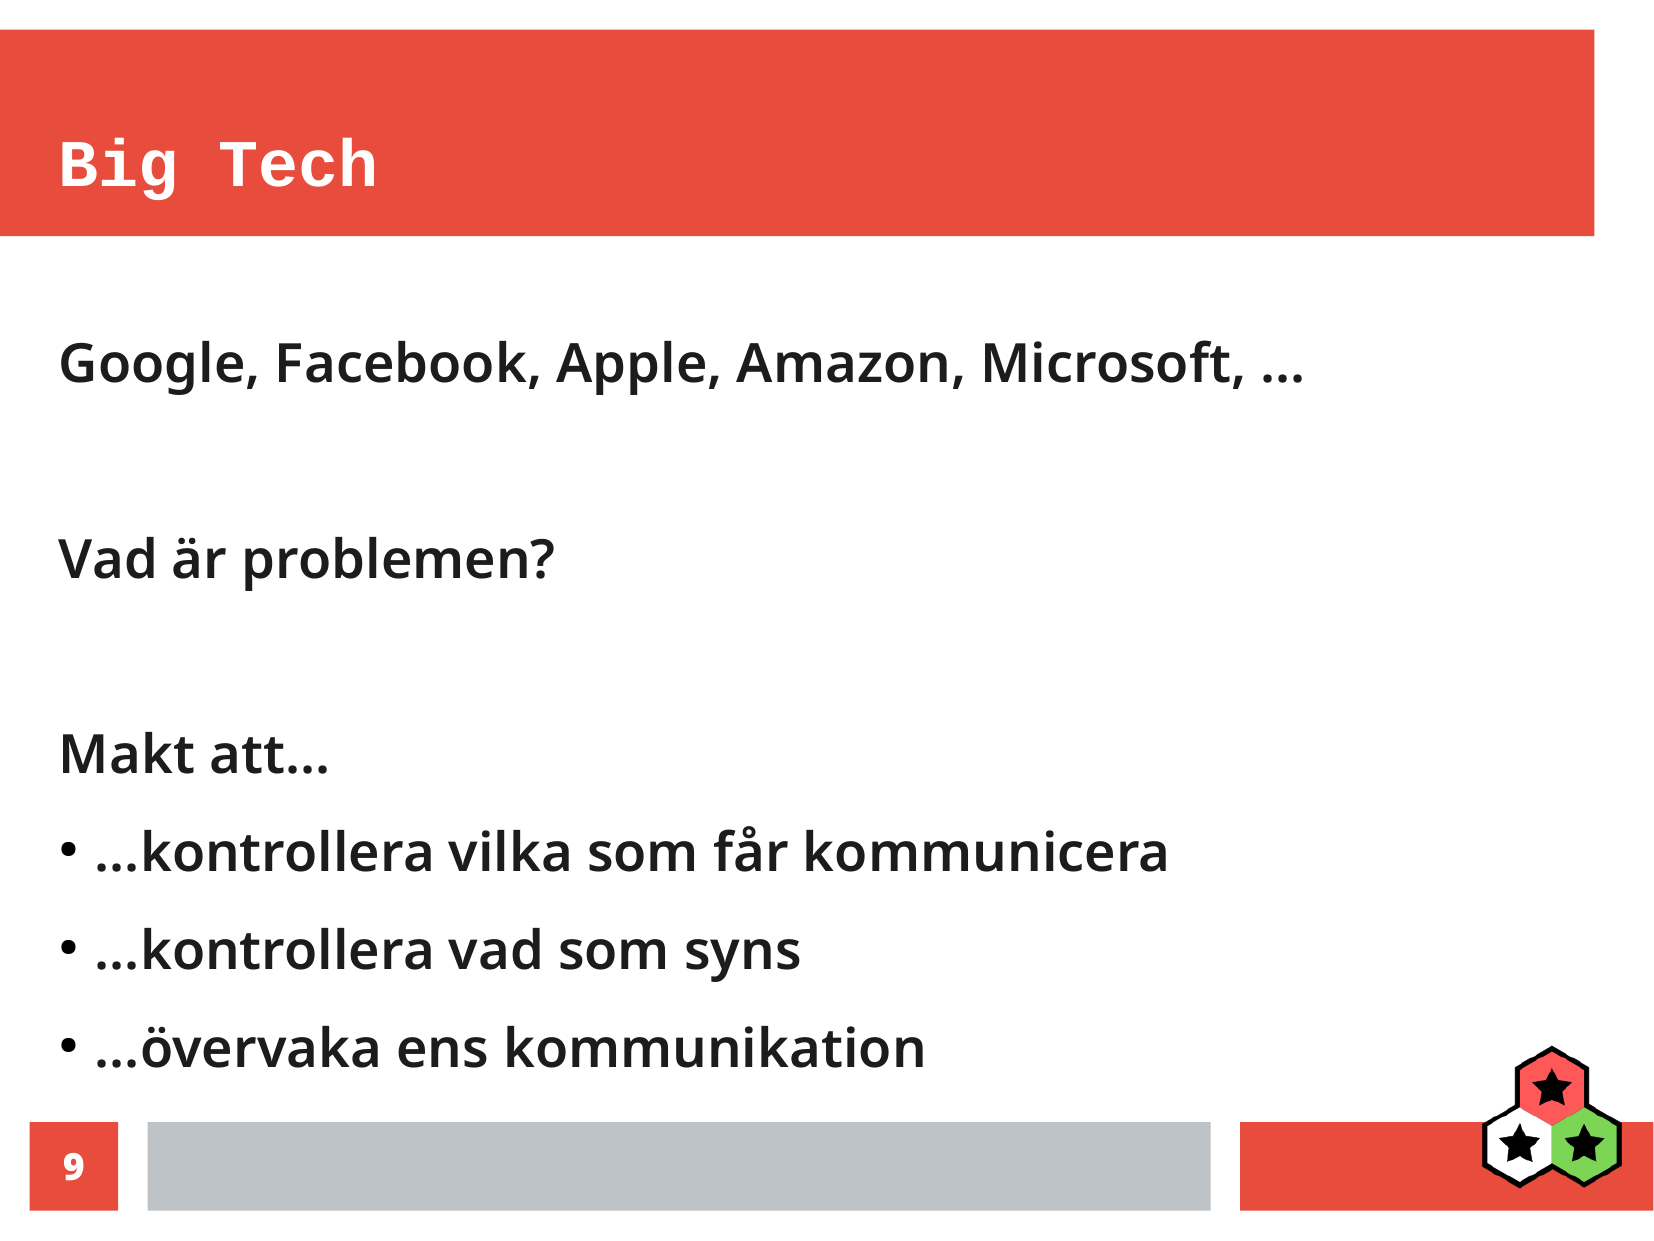

# Big Tech
Google, Facebook, Apple, Amazon, Microsoft, ...
Vad är problemen?
Makt att...
...kontrollera vilka som får kommunicera
...kontrollera vad som syns
...övervaka ens kommunikation
9